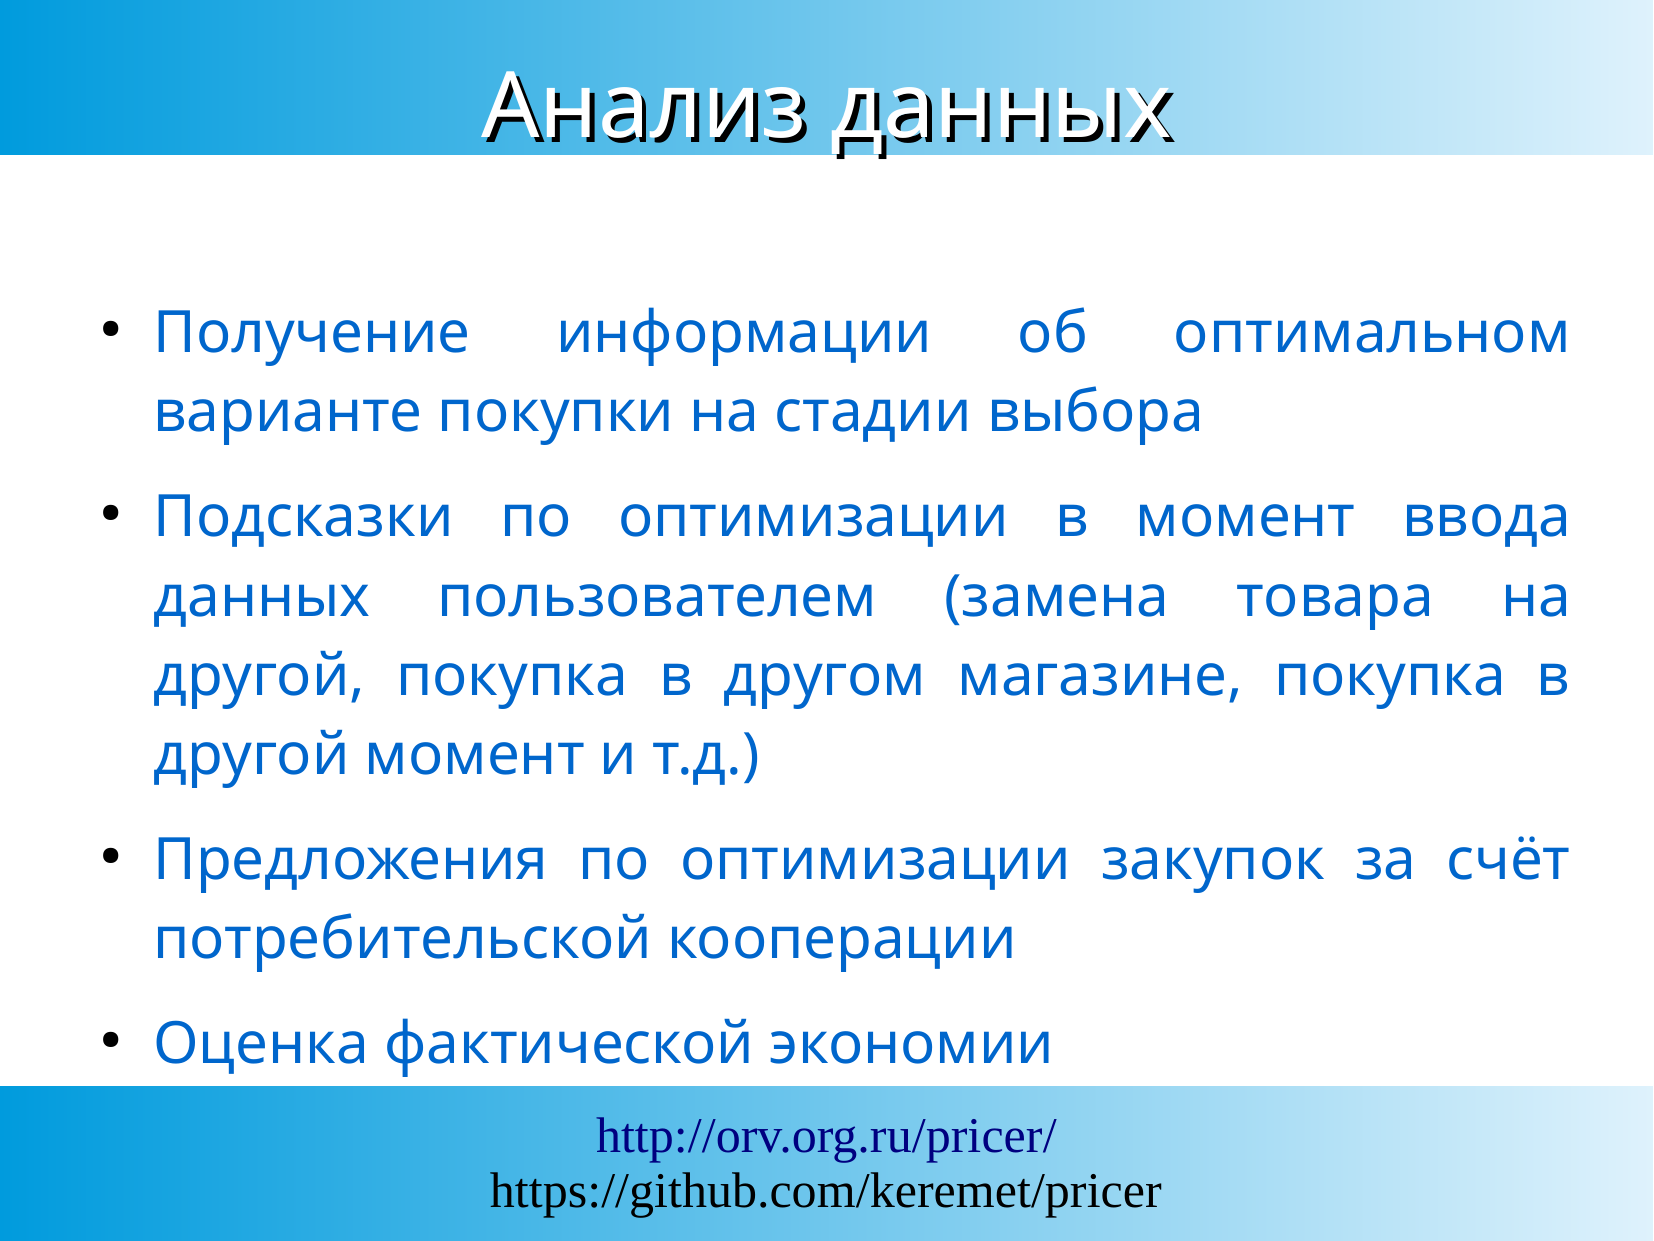

# Анализ данных
Получение информации об оптимальном варианте покупки на стадии выбора
Подсказки по оптимизации в момент ввода данных пользователем (замена товара на другой, покупка в другом магазине, покупка в другой момент и т.д.)
Предложения по оптимизации закупок за счёт потребительской кооперации
Оценка фактической экономии